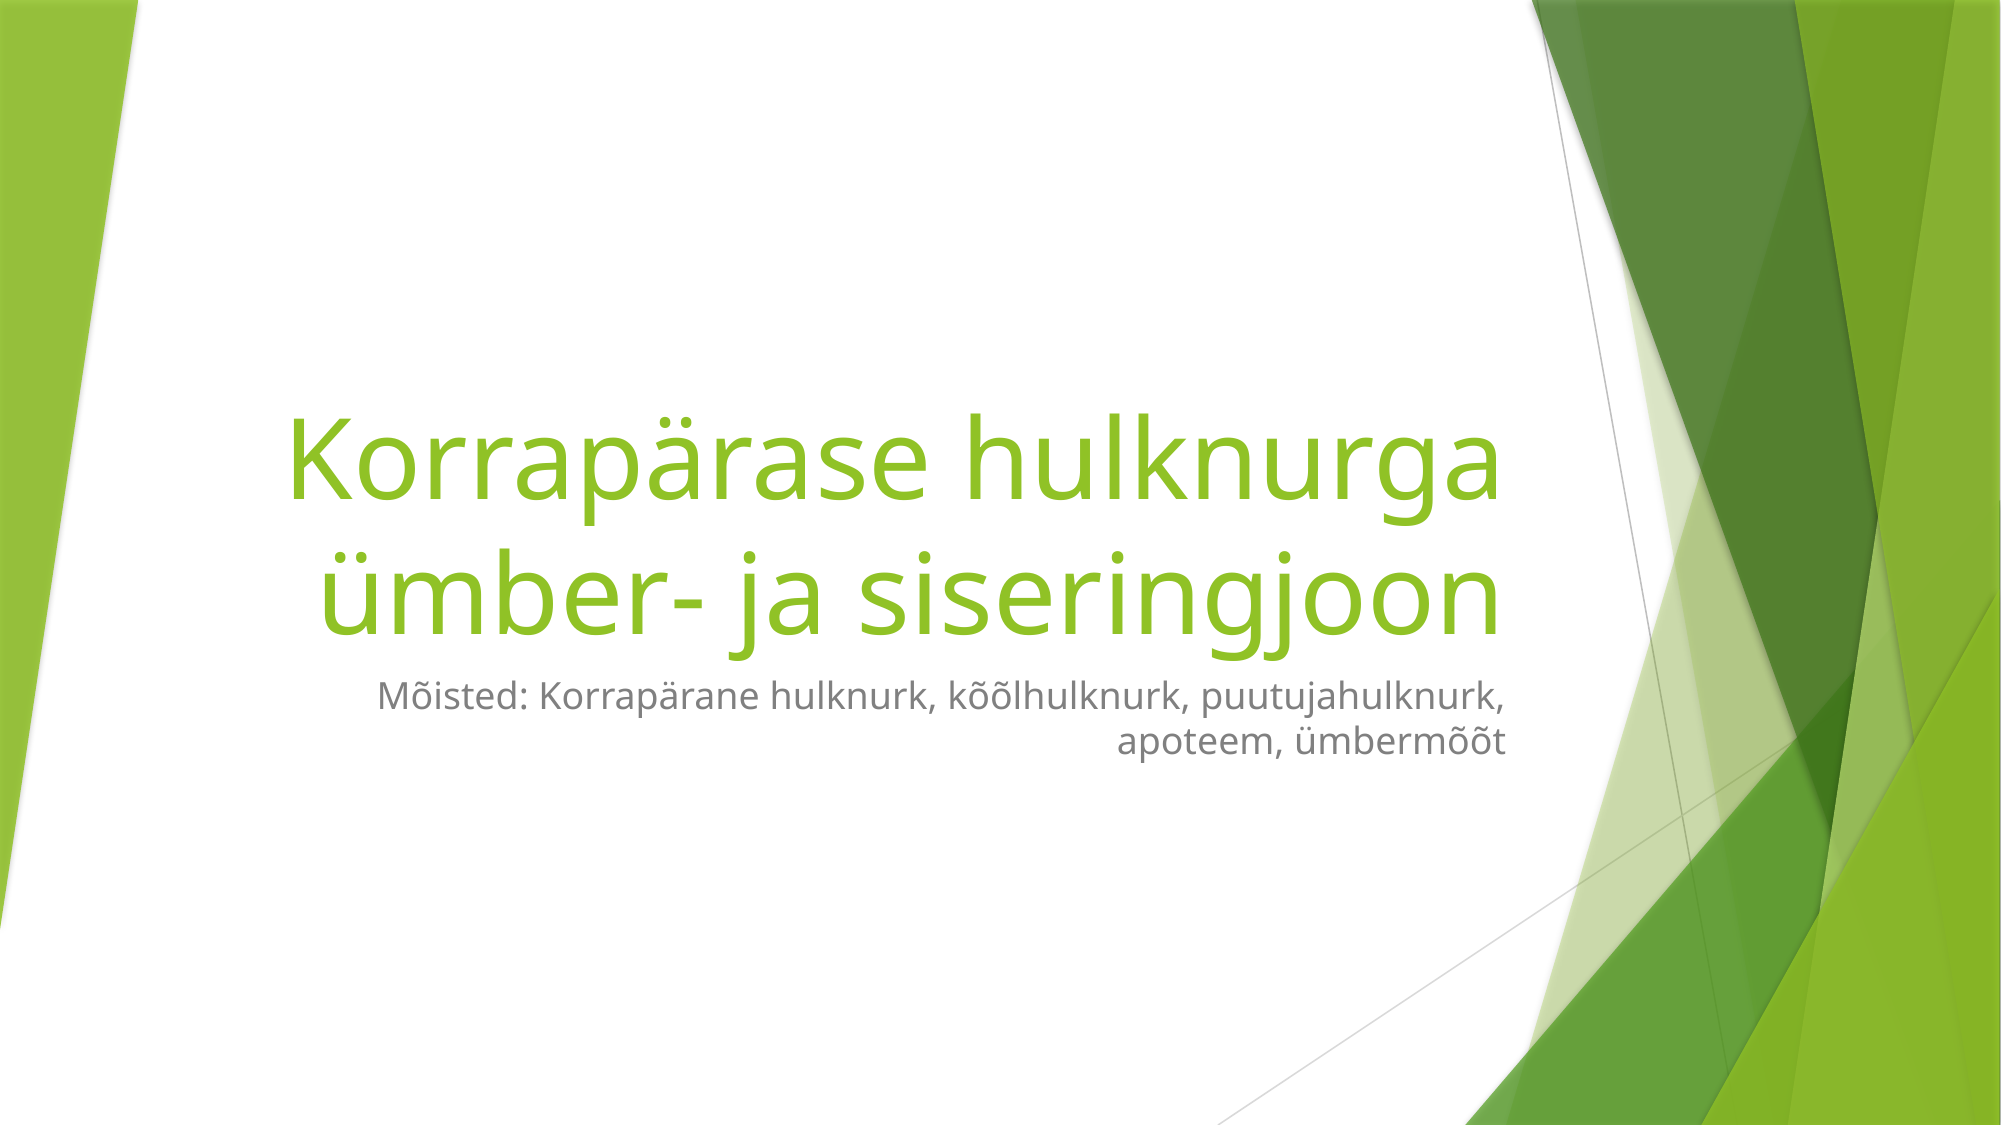

# Korrapärase hulknurga ümber- ja siseringjoon
Mõisted: Korrapärane hulknurk, kõõlhulknurk, puutujahulknurk, apoteem, ümbermõõt